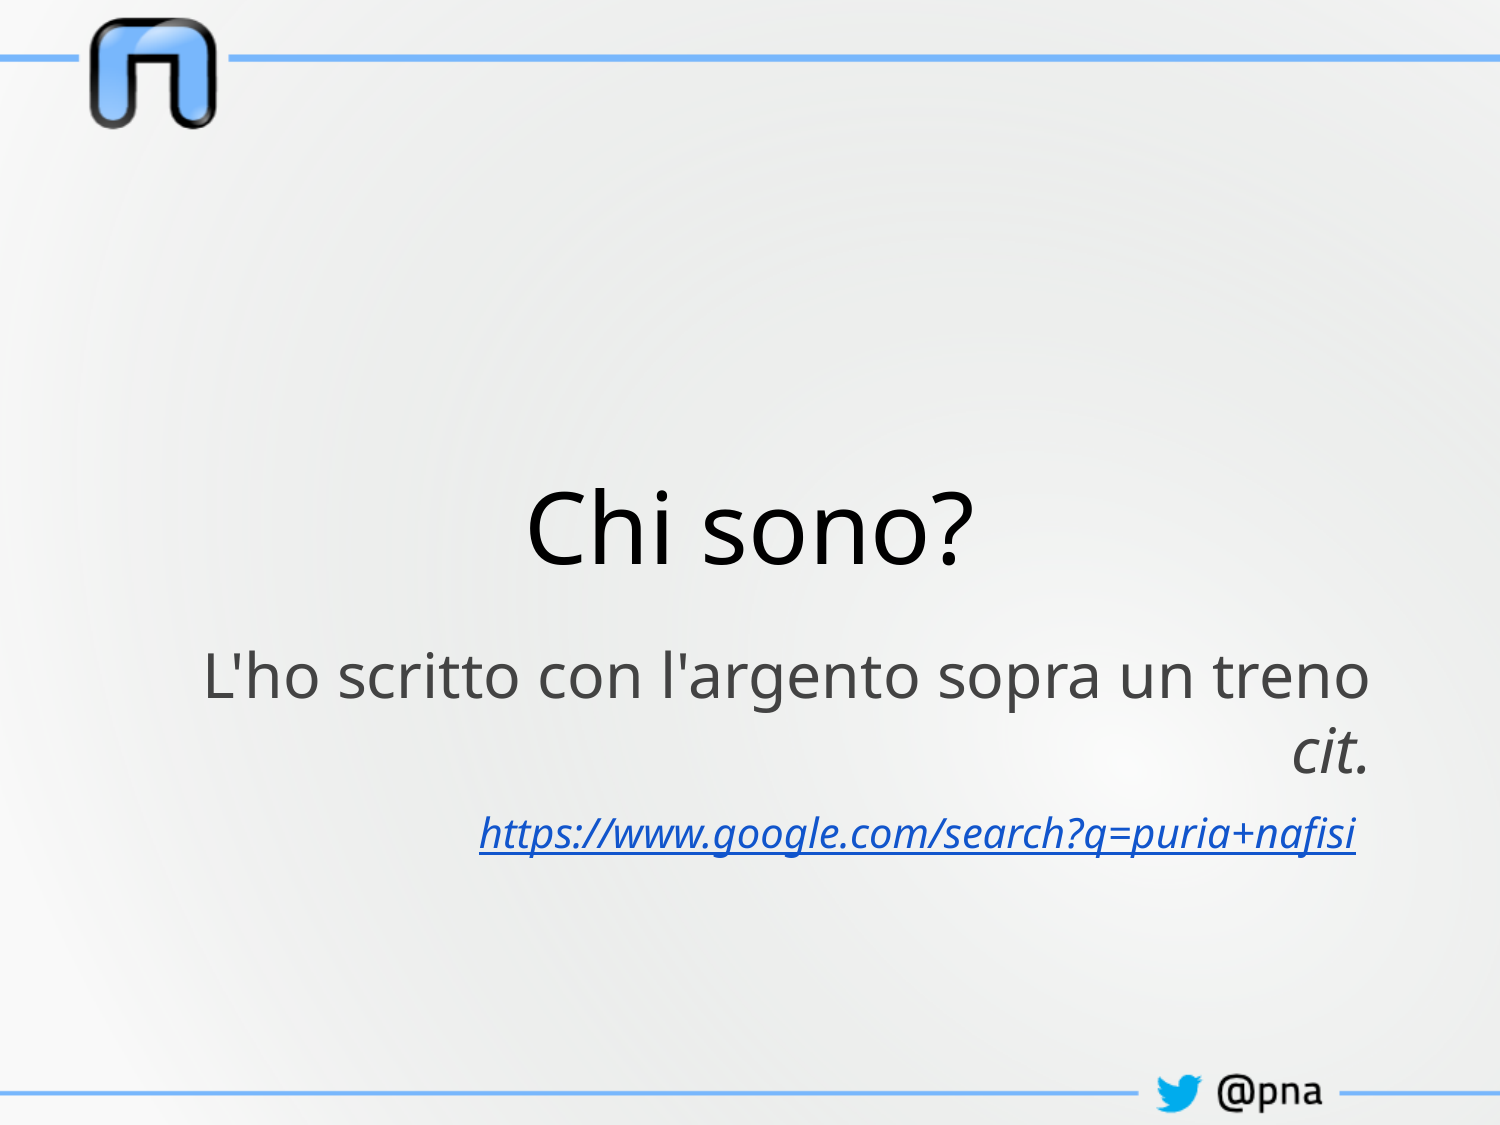

Chi sono?
# L'ho scritto con l'argento sopra un treno cit.
https://www.google.com/search?q=puria+nafisi